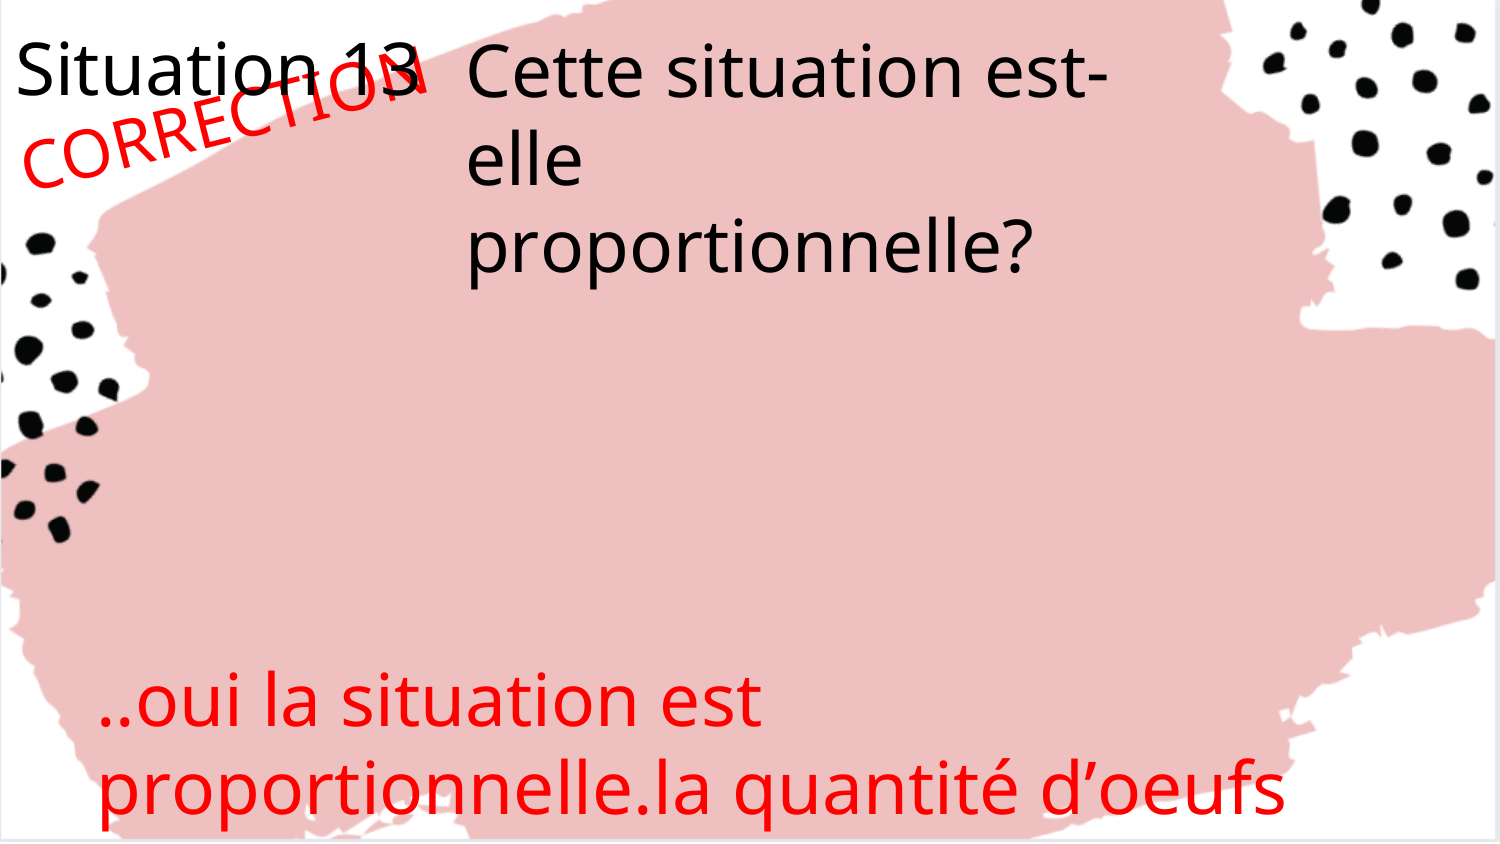

Situation 13
Cette situation est-elle proportionnelle?
CORRECTION
..oui la situation est proportionnelle.la quantité d’oeufs et de farine est multipliéé par le même opérateur.